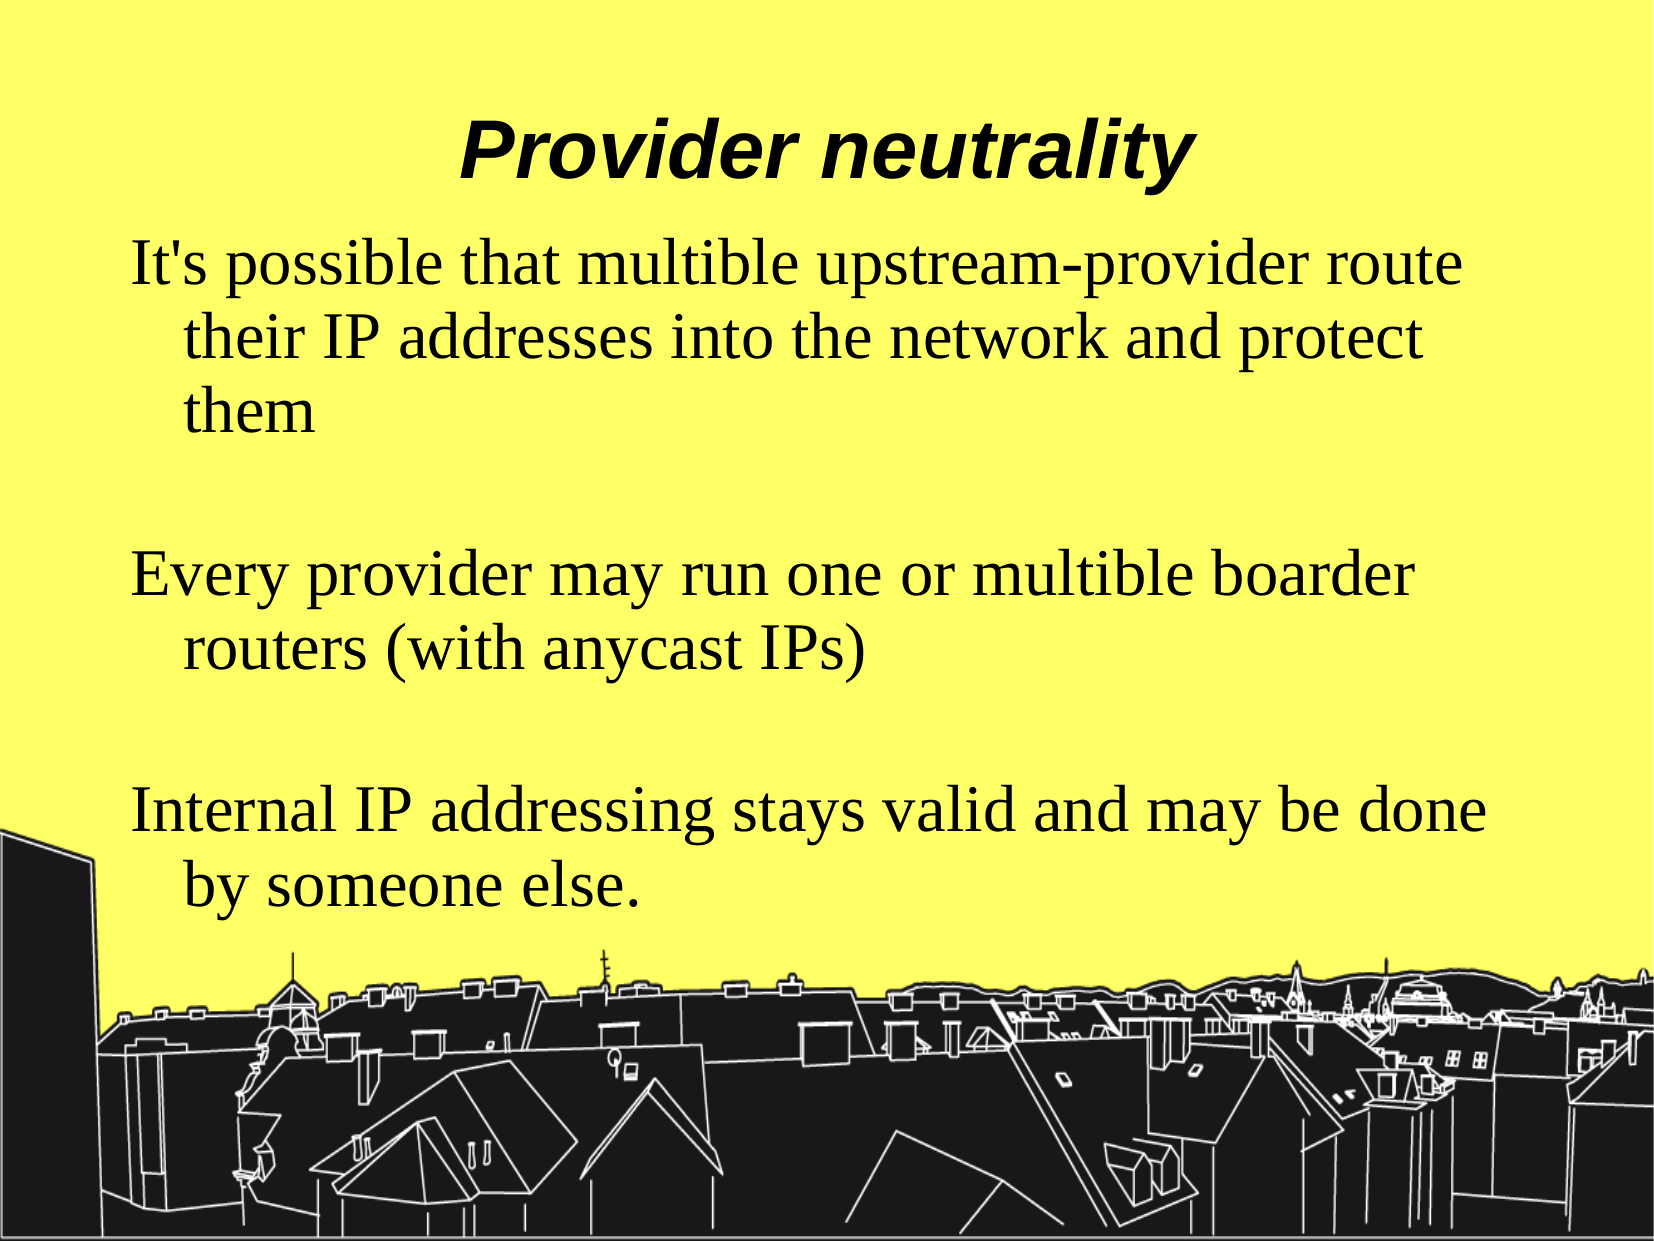

# Provider neutrality
It's possible that multible upstream-provider route their IP addresses into the network and protect them
Every provider may run one or multible boarder routers (with anycast IPs)
Internal IP addressing stays valid and may be done by someone else.